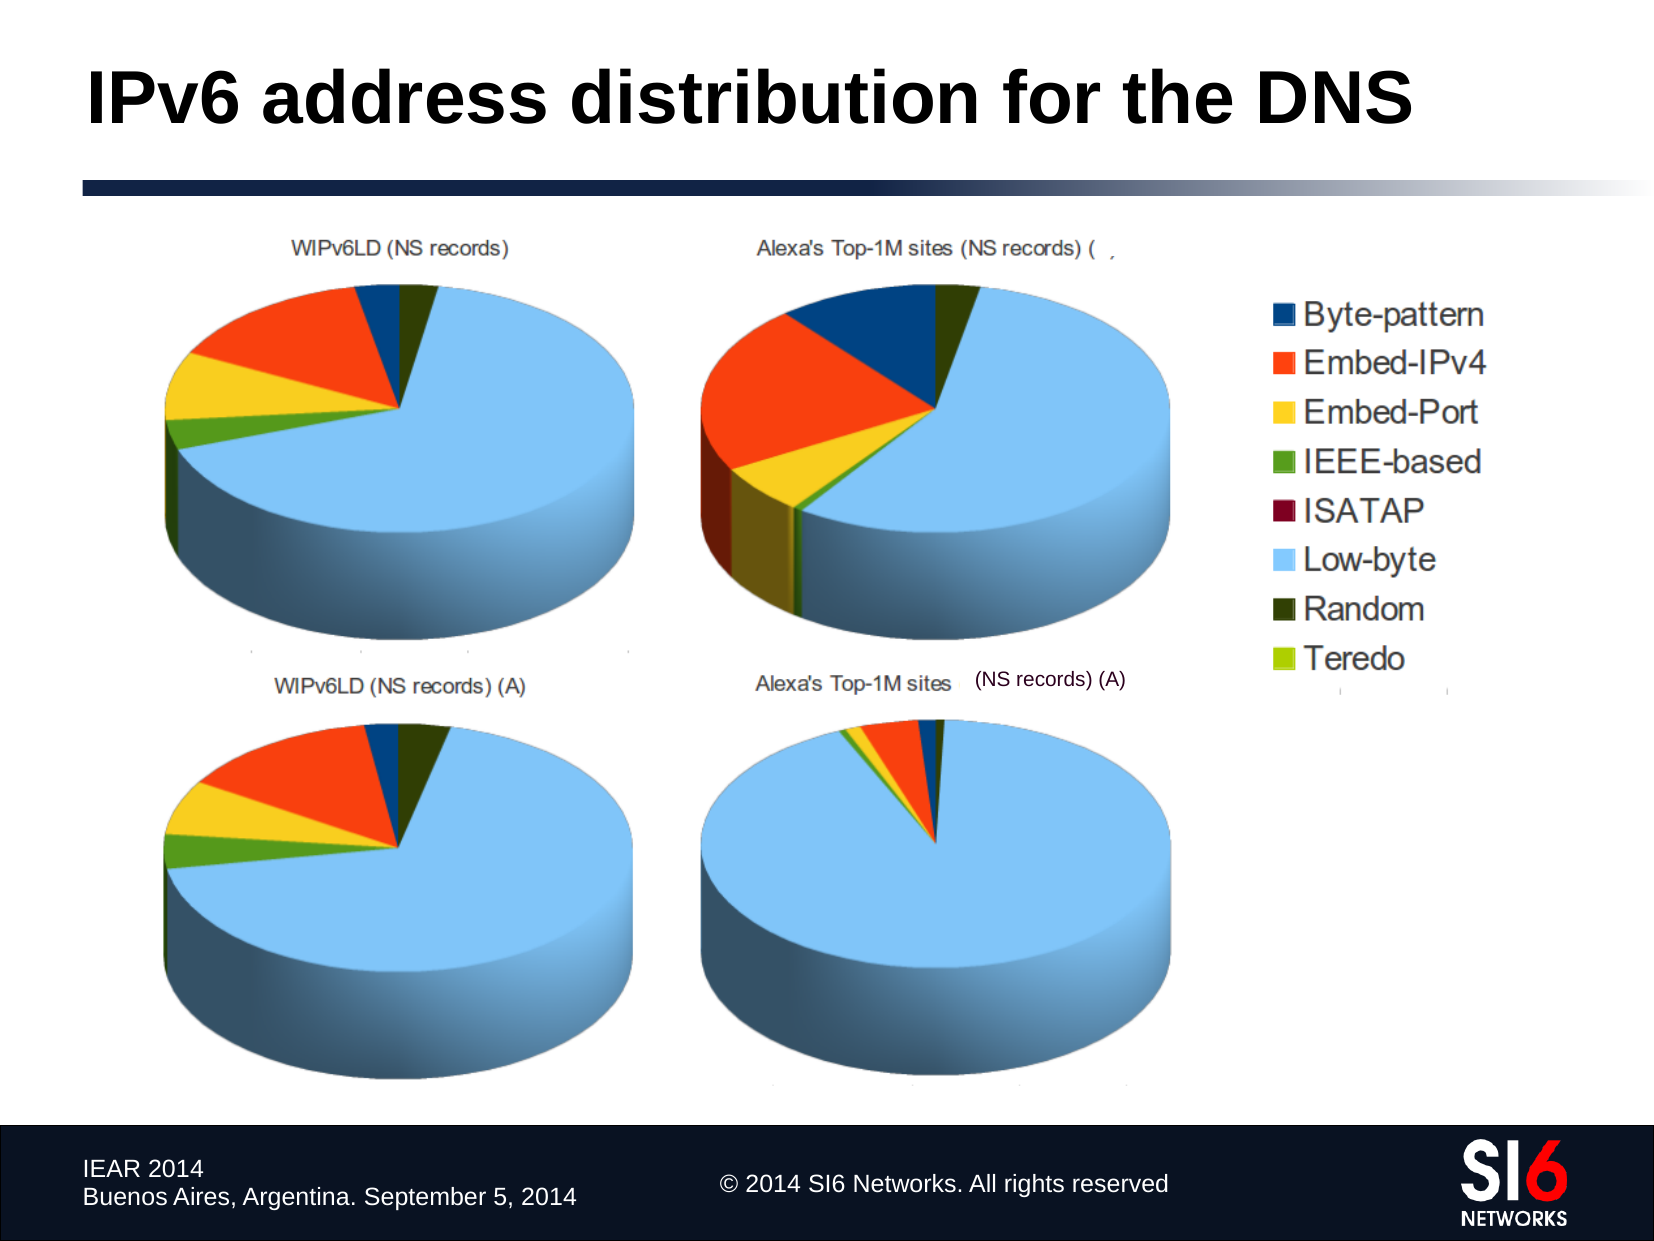

# IPv6 address distribution for the DNS
(NS records) (A)